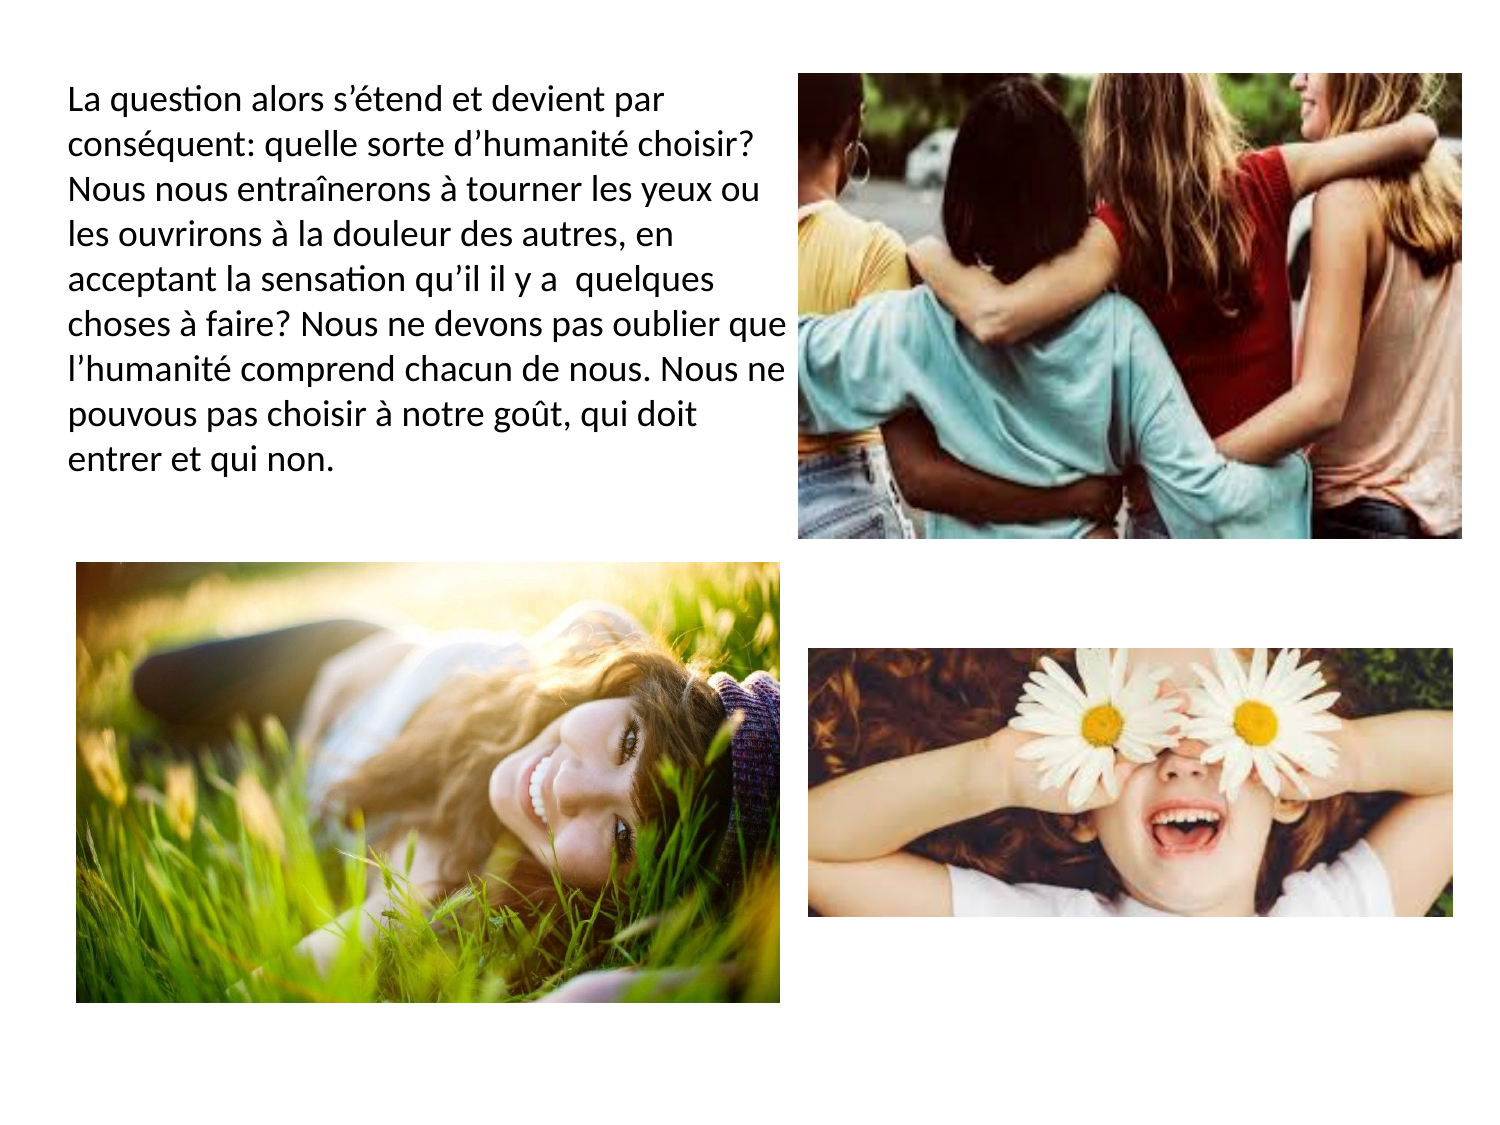

La question alors s’étend et devient par conséquent: quelle sorte d’humanité choisir? Nous nous entraînerons à tourner les yeux ou les ouvrirons à la douleur des autres, en acceptant la sensation qu’il il y a quelques choses à faire? Nous ne devons pas oublier que l’humanité comprend chacun de nous. Nous ne pouvous pas choisir à notre goût, qui doit entrer et qui non.